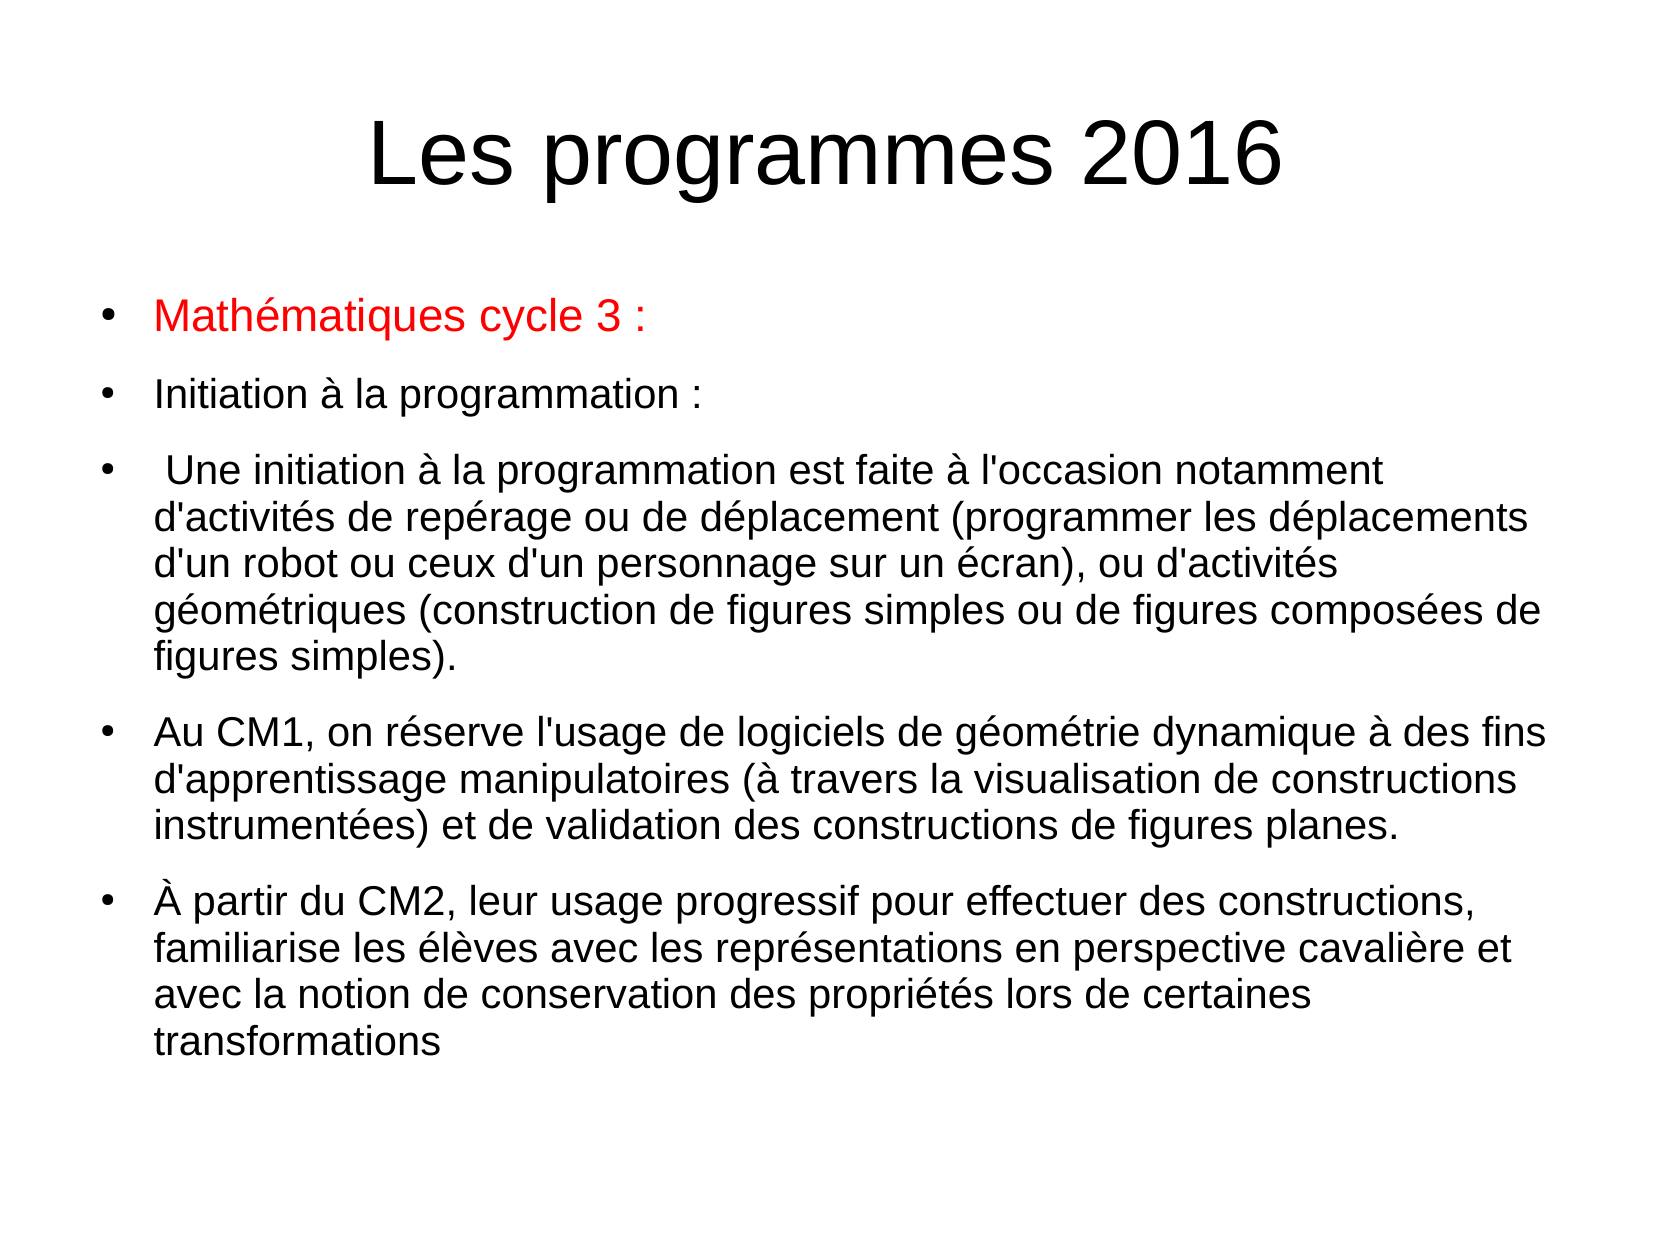

# Les programmes 2016
Mathématiques cycle 3 :
Initiation à la programmation :
 Une initiation à la programmation est faite à l'occasion notamment d'activités de repérage ou de déplacement (programmer les déplacements d'un robot ou ceux d'un personnage sur un écran), ou d'activités géométriques (construction de figures simples ou de figures composées de figures simples).
Au CM1, on réserve l'usage de logiciels de géométrie dynamique à des fins d'apprentissage manipulatoires (à travers la visualisation de constructions instrumentées) et de validation des constructions de figures planes.
À partir du CM2, leur usage progressif pour effectuer des constructions, familiarise les élèves avec les représentations en perspective cavalière et avec la notion de conservation des propriétés lors de certaines transformations